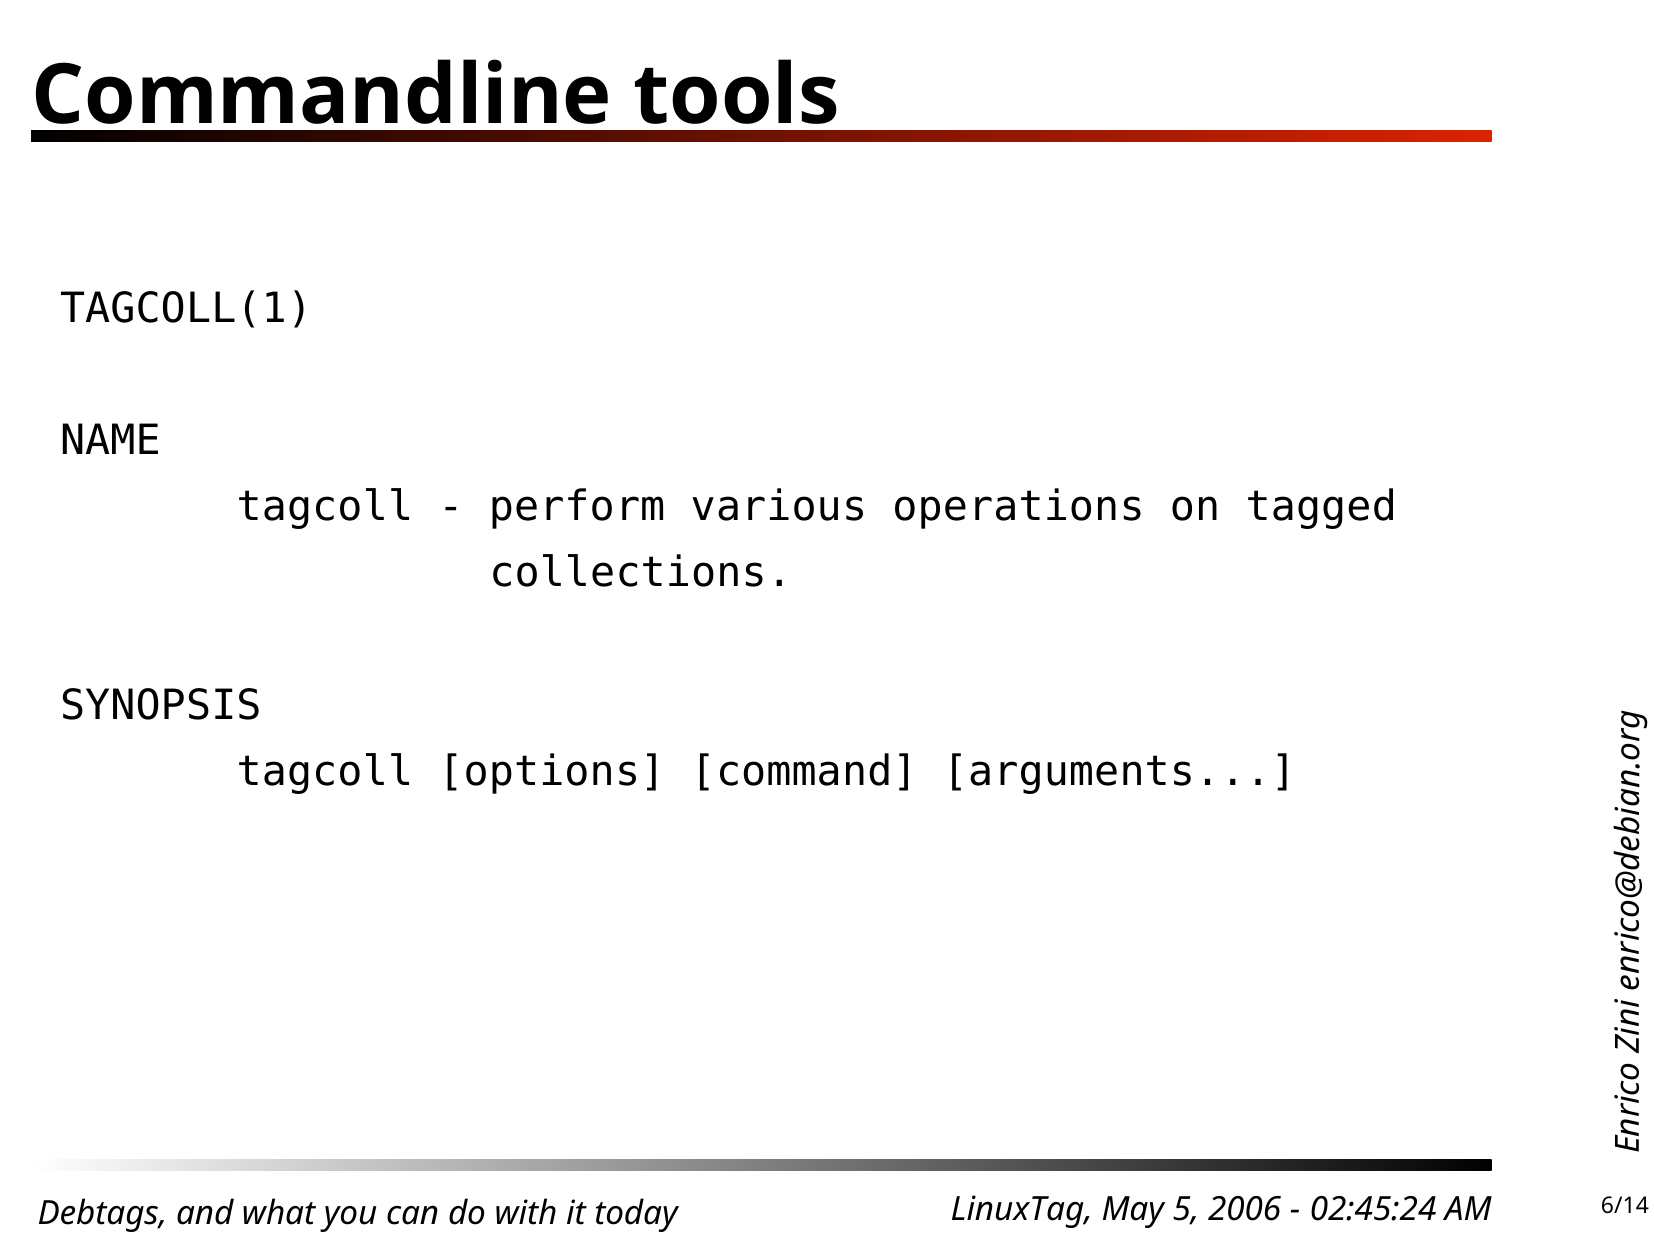

Commandline tools
TAGCOLL(1)
NAME
 tagcoll - perform various operations on tagged
 collections.
SYNOPSIS
 tagcoll [options] [command] [arguments...]